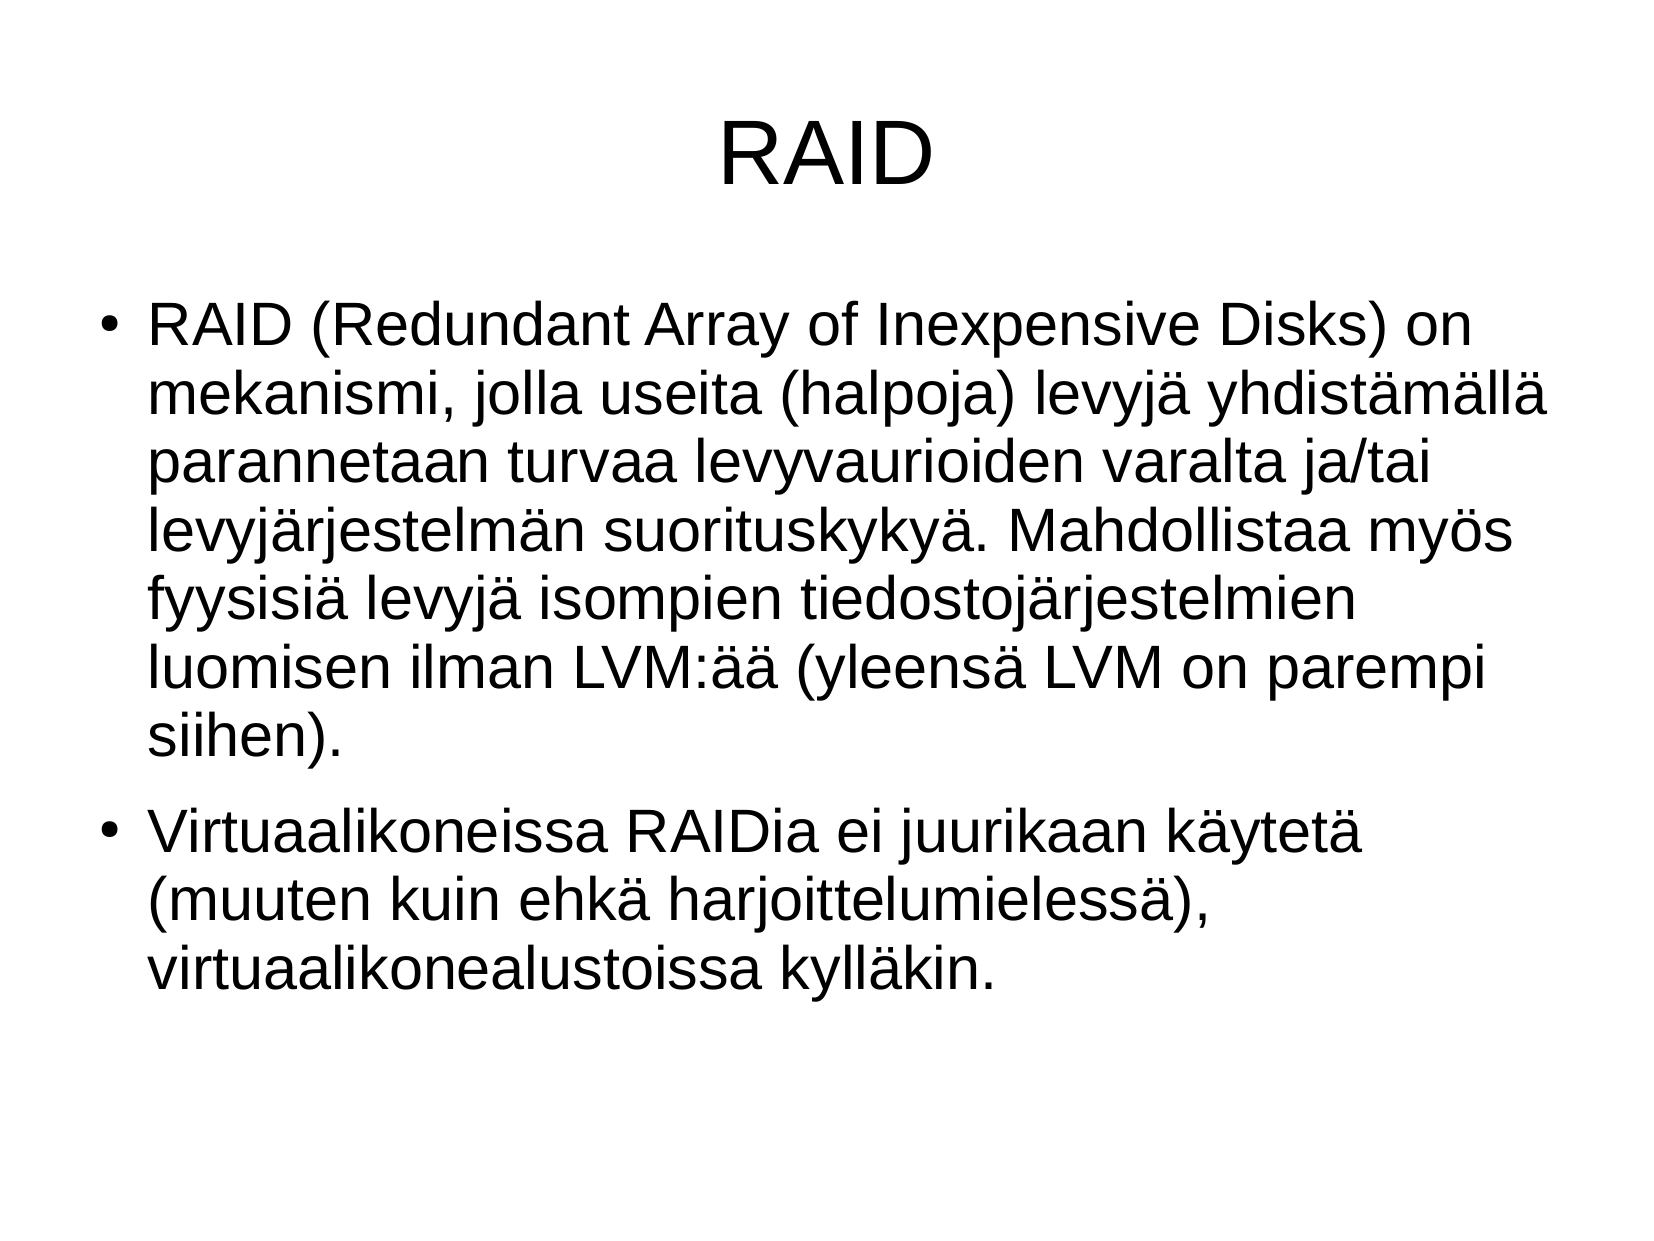

# RAID
RAID (Redundant Array of Inexpensive Disks) on mekanismi, jolla useita (halpoja) levyjä yhdistämällä parannetaan turvaa levyvaurioiden varalta ja/tai levyjärjestelmän suorituskykyä. Mahdollistaa myös fyysisiä levyjä isompien tiedostojärjestelmien luomisen ilman LVM:ää (yleensä LVM on parempi siihen).
Virtuaalikoneissa RAIDia ei juurikaan käytetä (muuten kuin ehkä harjoittelumielessä), virtuaalikonealustoissa kylläkin.